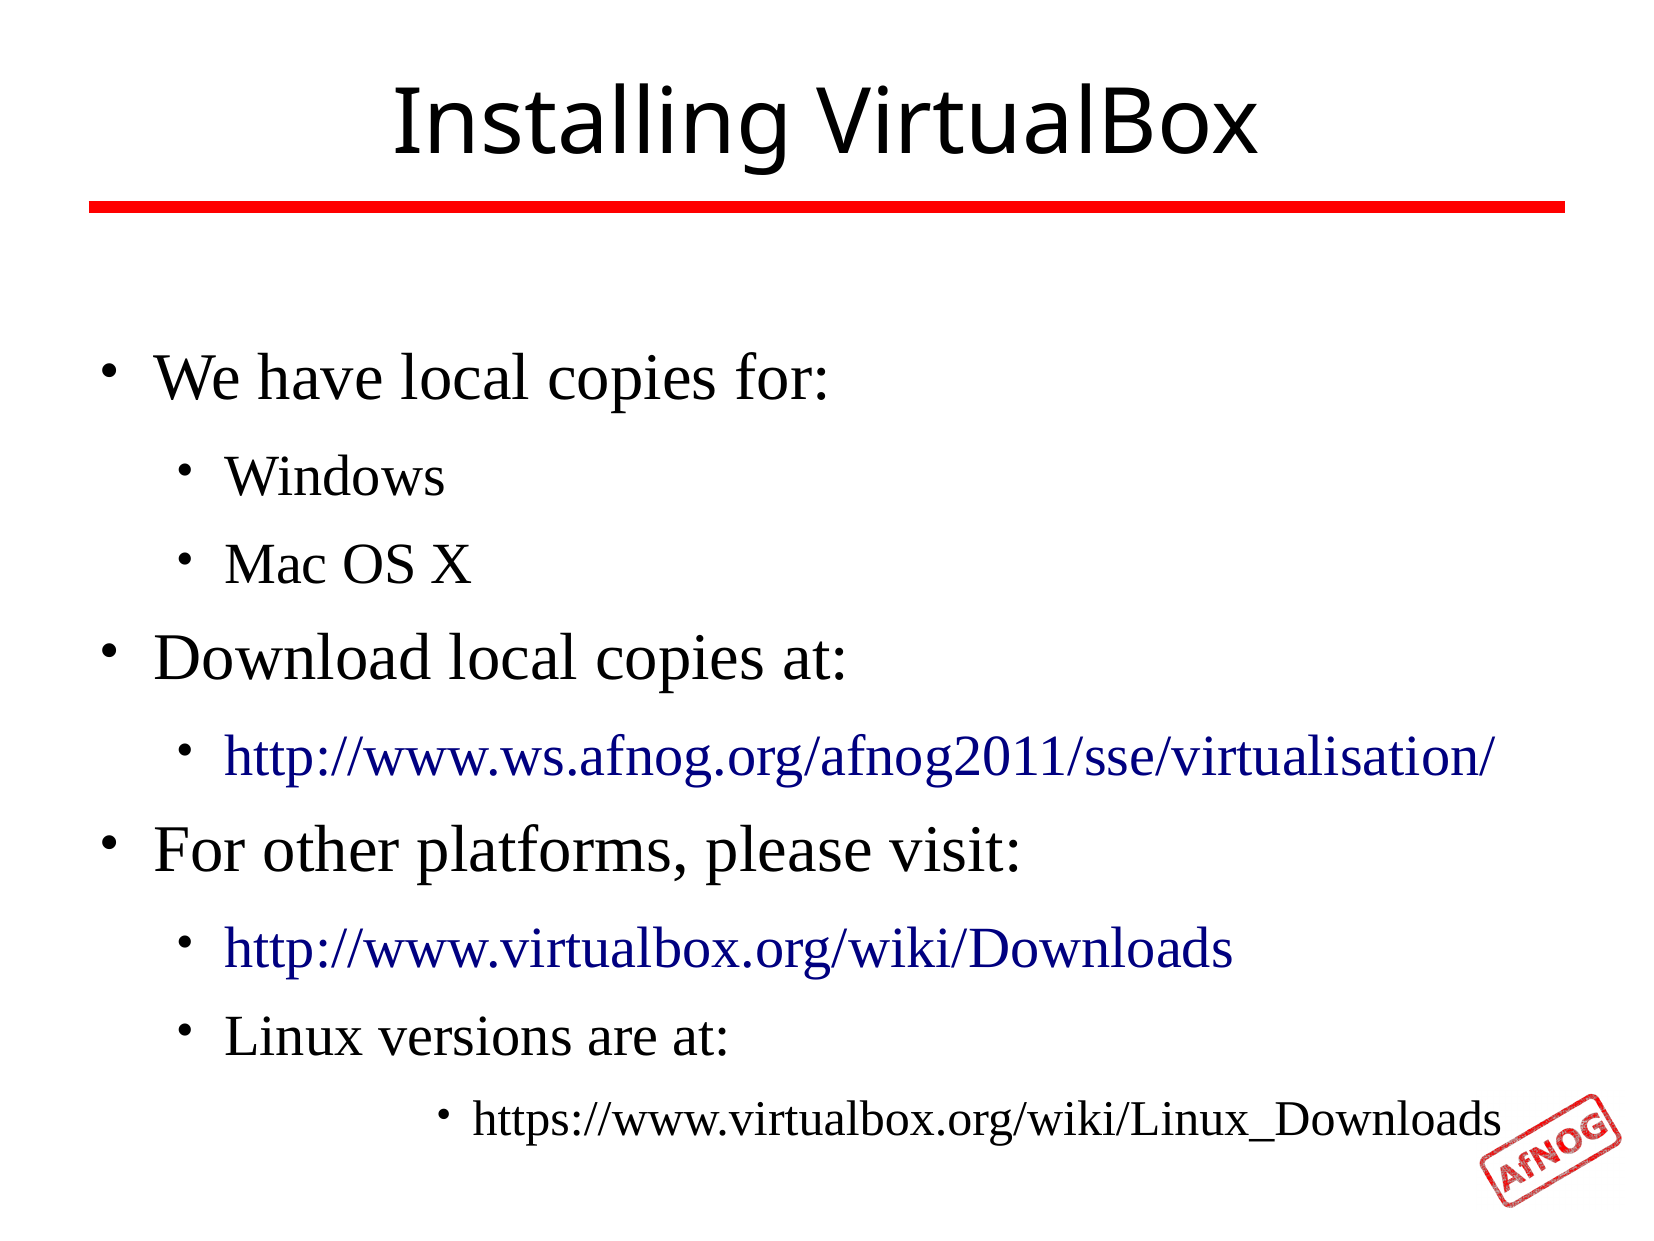

# Installing VirtualBox
We have local copies for:
Windows
Mac OS X
Download local copies at:
http://www.ws.afnog.org/afnog2011/sse/virtualisation/
For other platforms, please visit:
http://www.virtualbox.org/wiki/Downloads
Linux versions are at:
https://www.virtualbox.org/wiki/Linux_Downloads